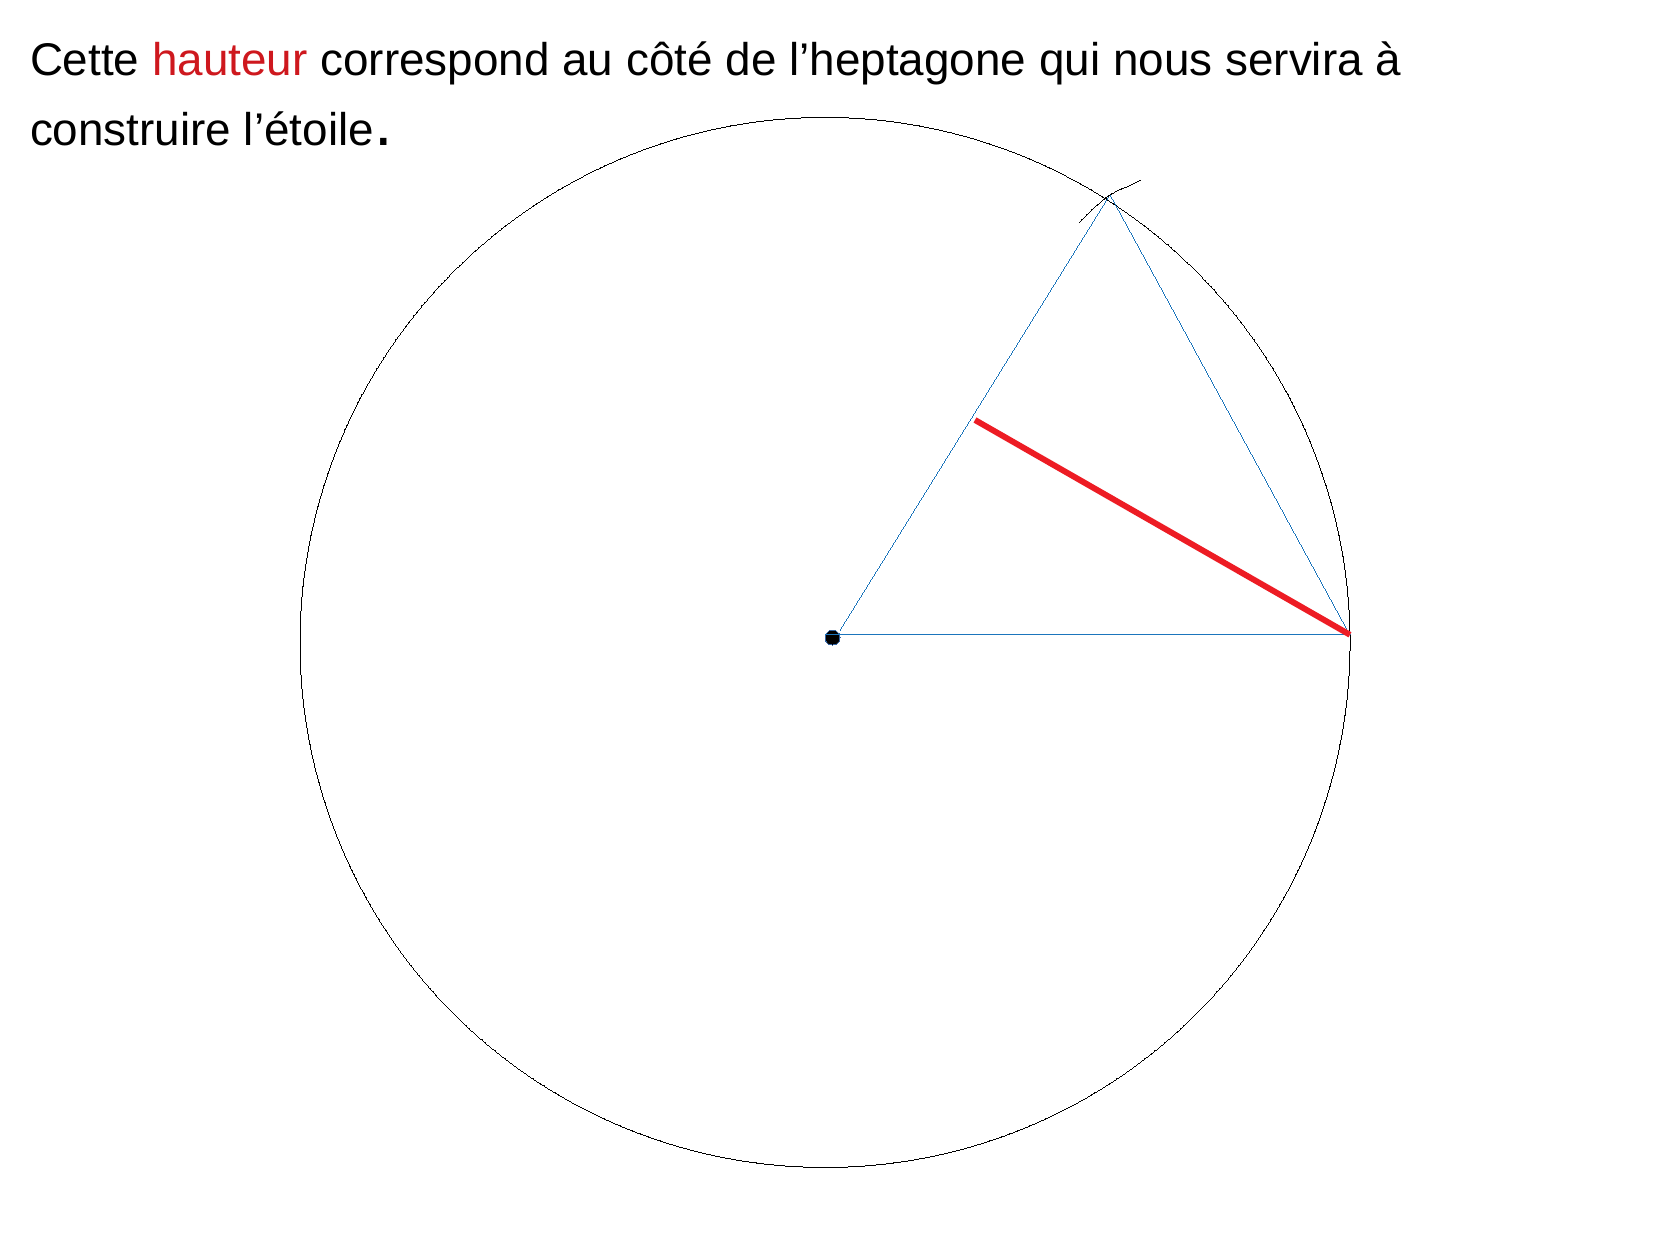

# Cette hauteur correspond au côté de l’heptagone qui nous servira à construire l’étoile.